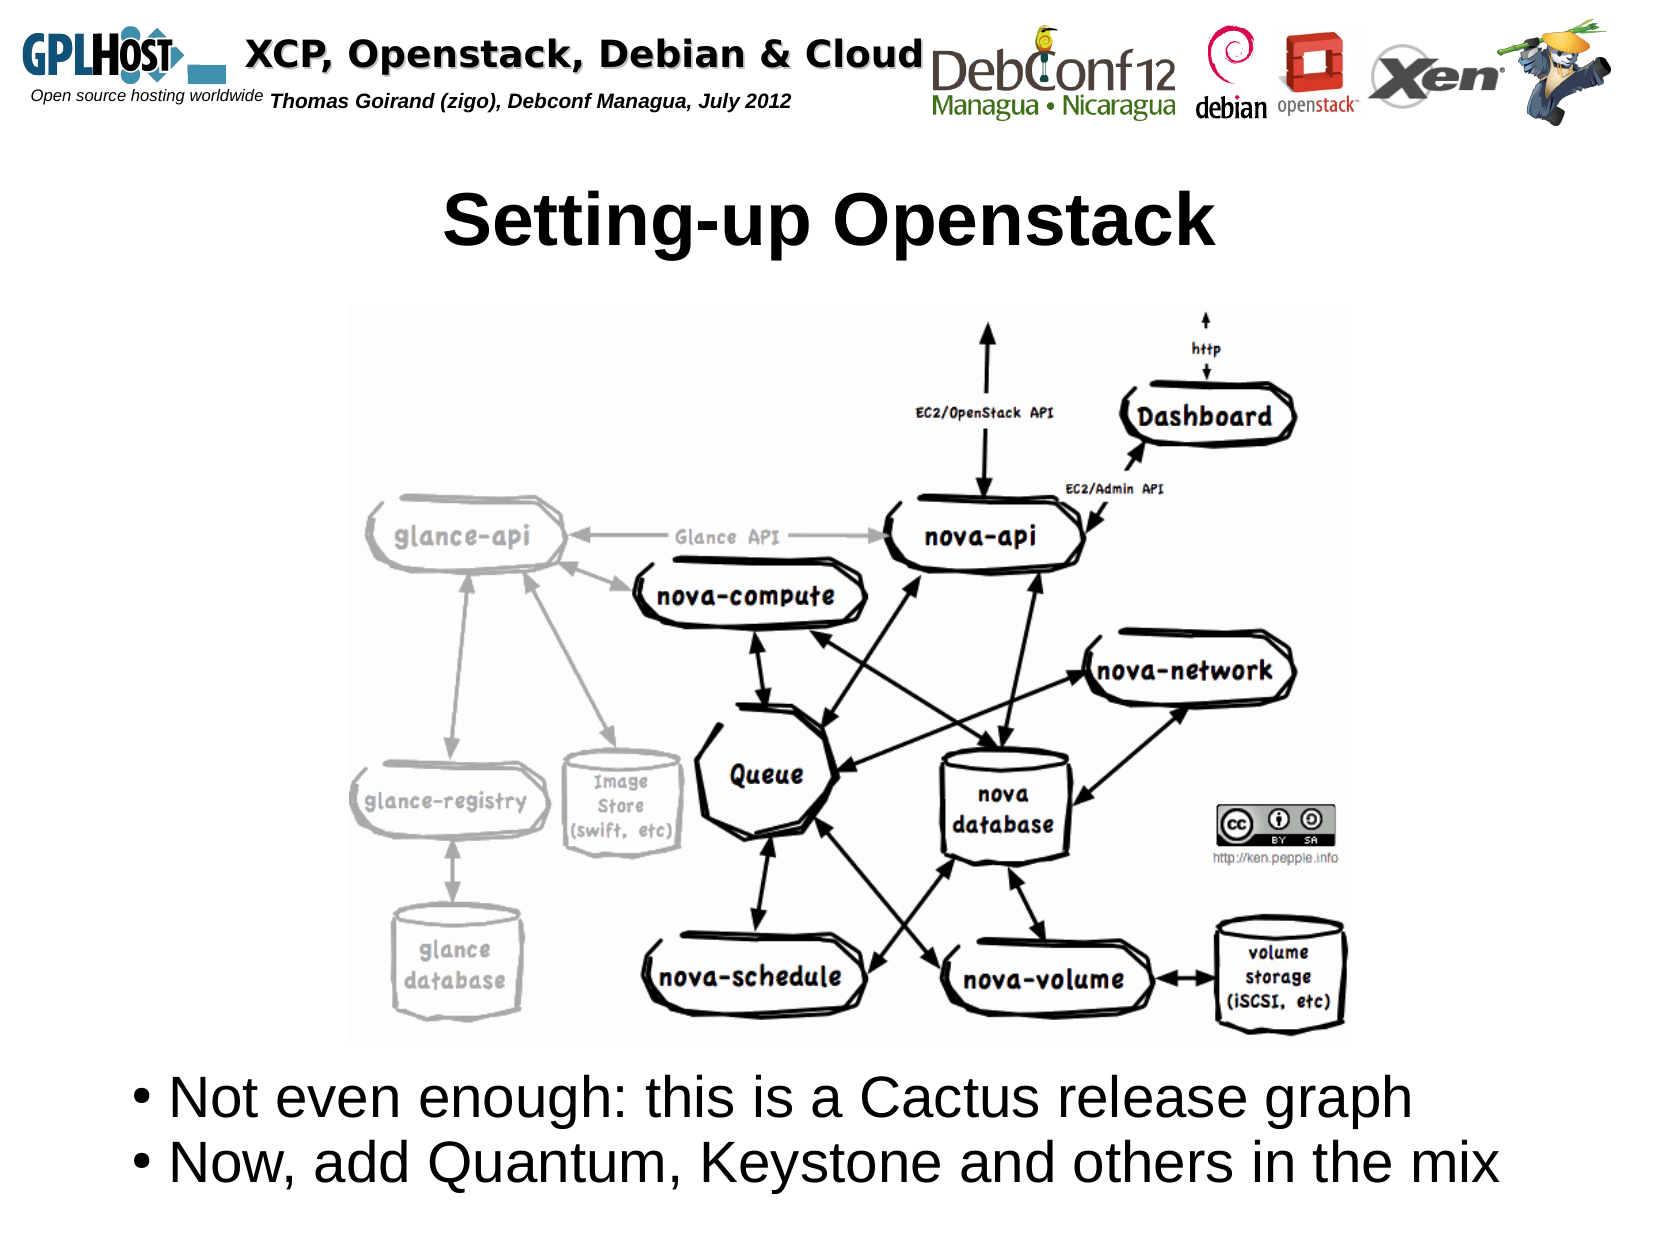

Setting-up Openstack
 Not even enough: this is a Cactus release graph
 Now, add Quantum, Keystone and others in the mix